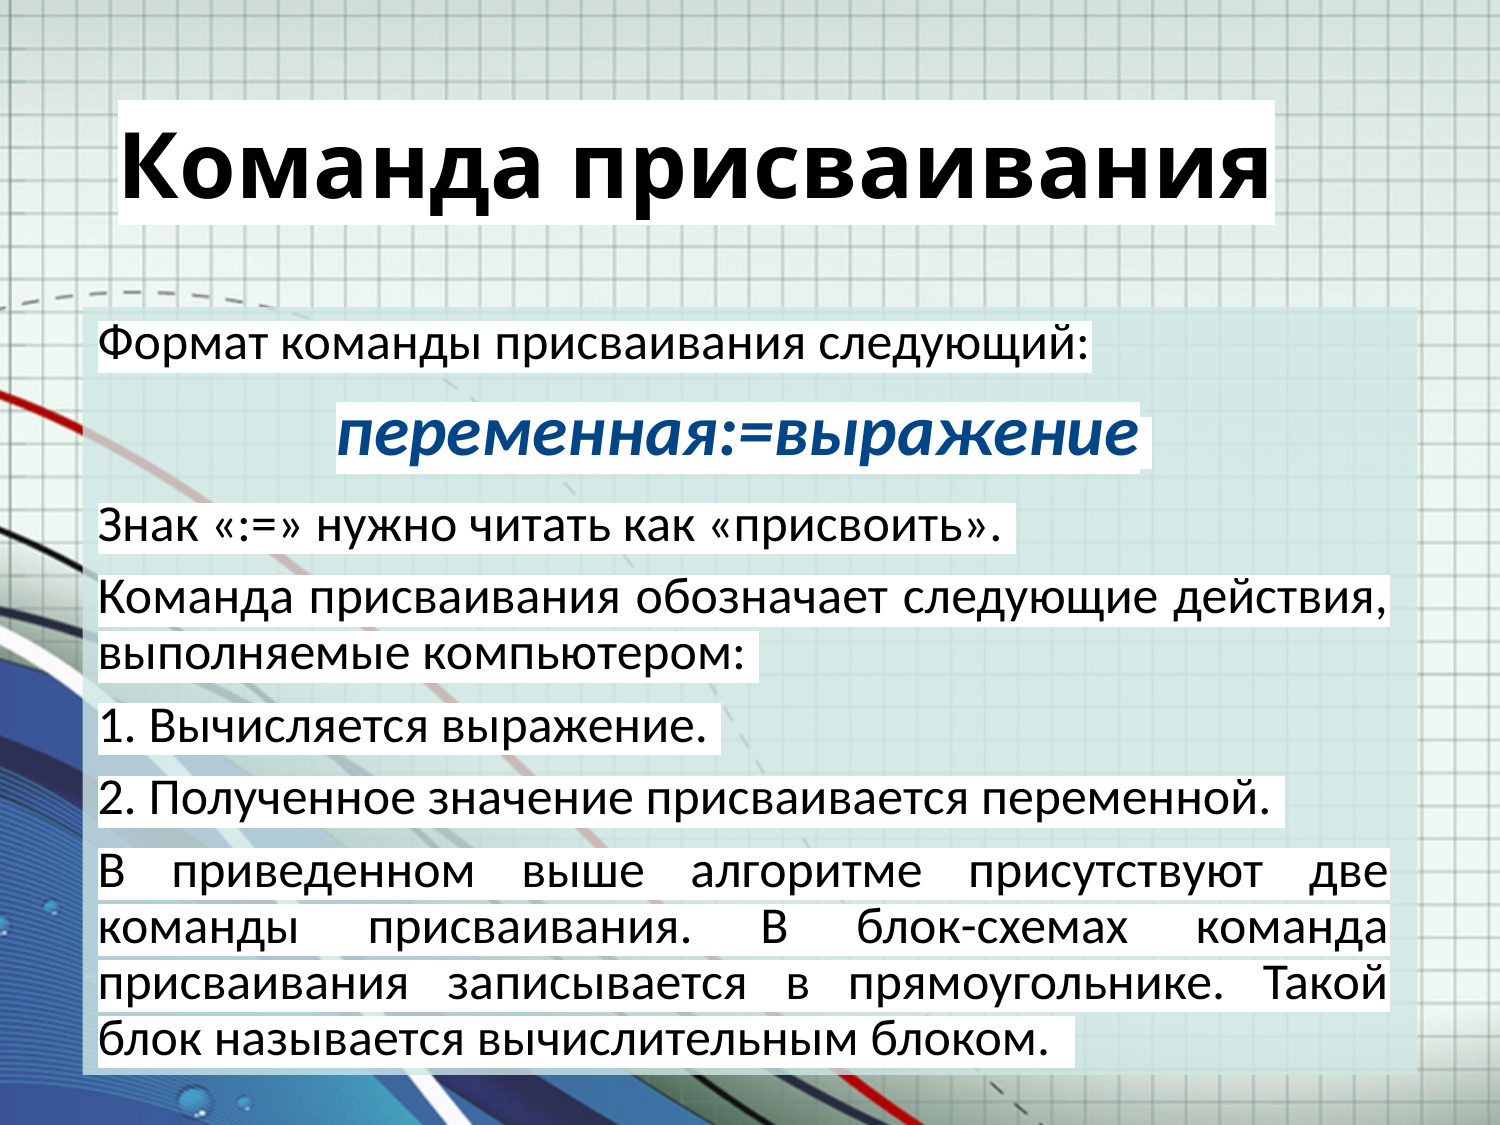

# Команда присваивания
Формат команды присваивания следующий:
переменная:=выражение
Знак «:=» нужно читать как «присвоить».
Команда присваивания обозначает следующие действия, выполняемые компьютером:
1. Вычисляется выражение.
2. Полученное значение присваивается переменной.
В приведенном выше алгоритме присутствуют две команды присваивания. В блок-схемах команда присваивания записывается в прямоугольнике. Такой блок называется вычислительным блоком.